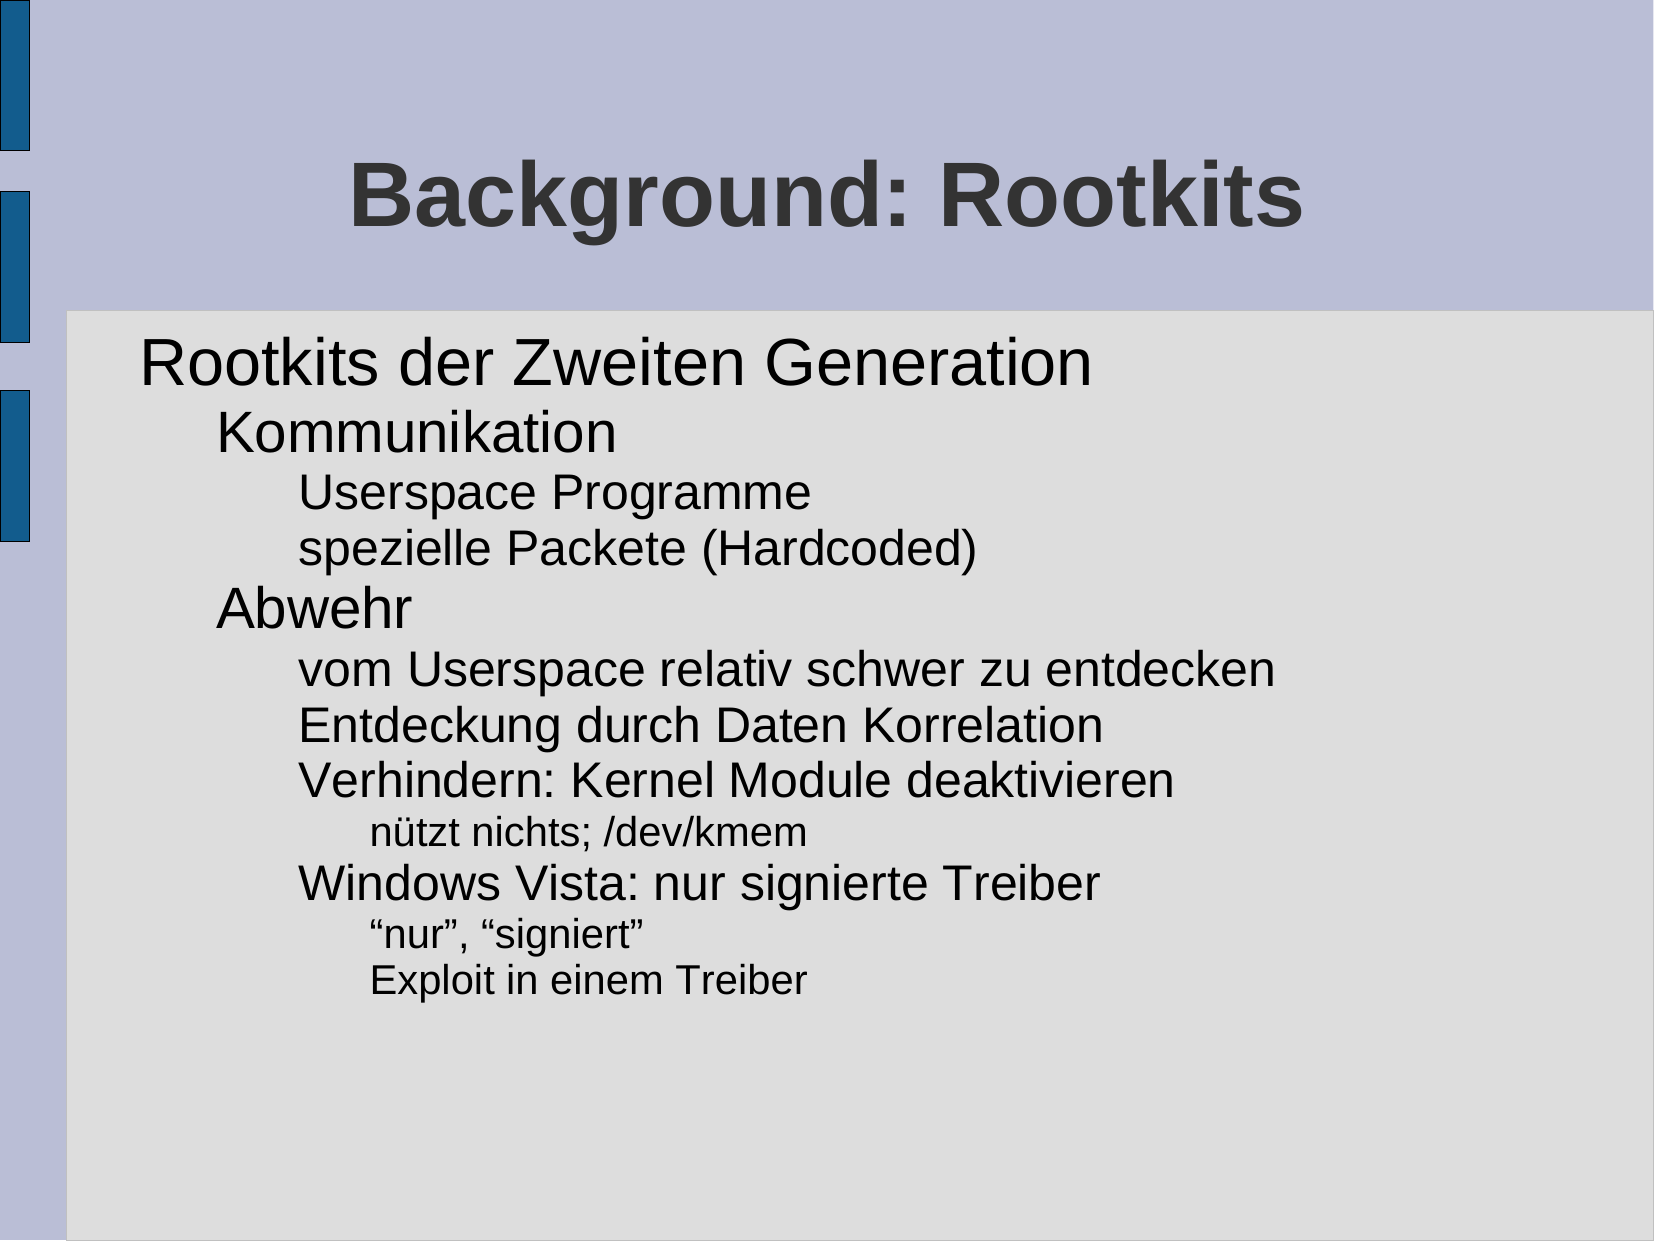

# Background: Rootkits
Rootkits der Zweiten Generation
Kommunikation
Userspace Programme
spezielle Packete (Hardcoded)
Abwehr
vom Userspace relativ schwer zu entdecken
Entdeckung durch Daten Korrelation
Verhindern: Kernel Module deaktivieren
nützt nichts; /dev/kmem
Windows Vista: nur signierte Treiber
“nur”, “signiert”
Exploit in einem Treiber